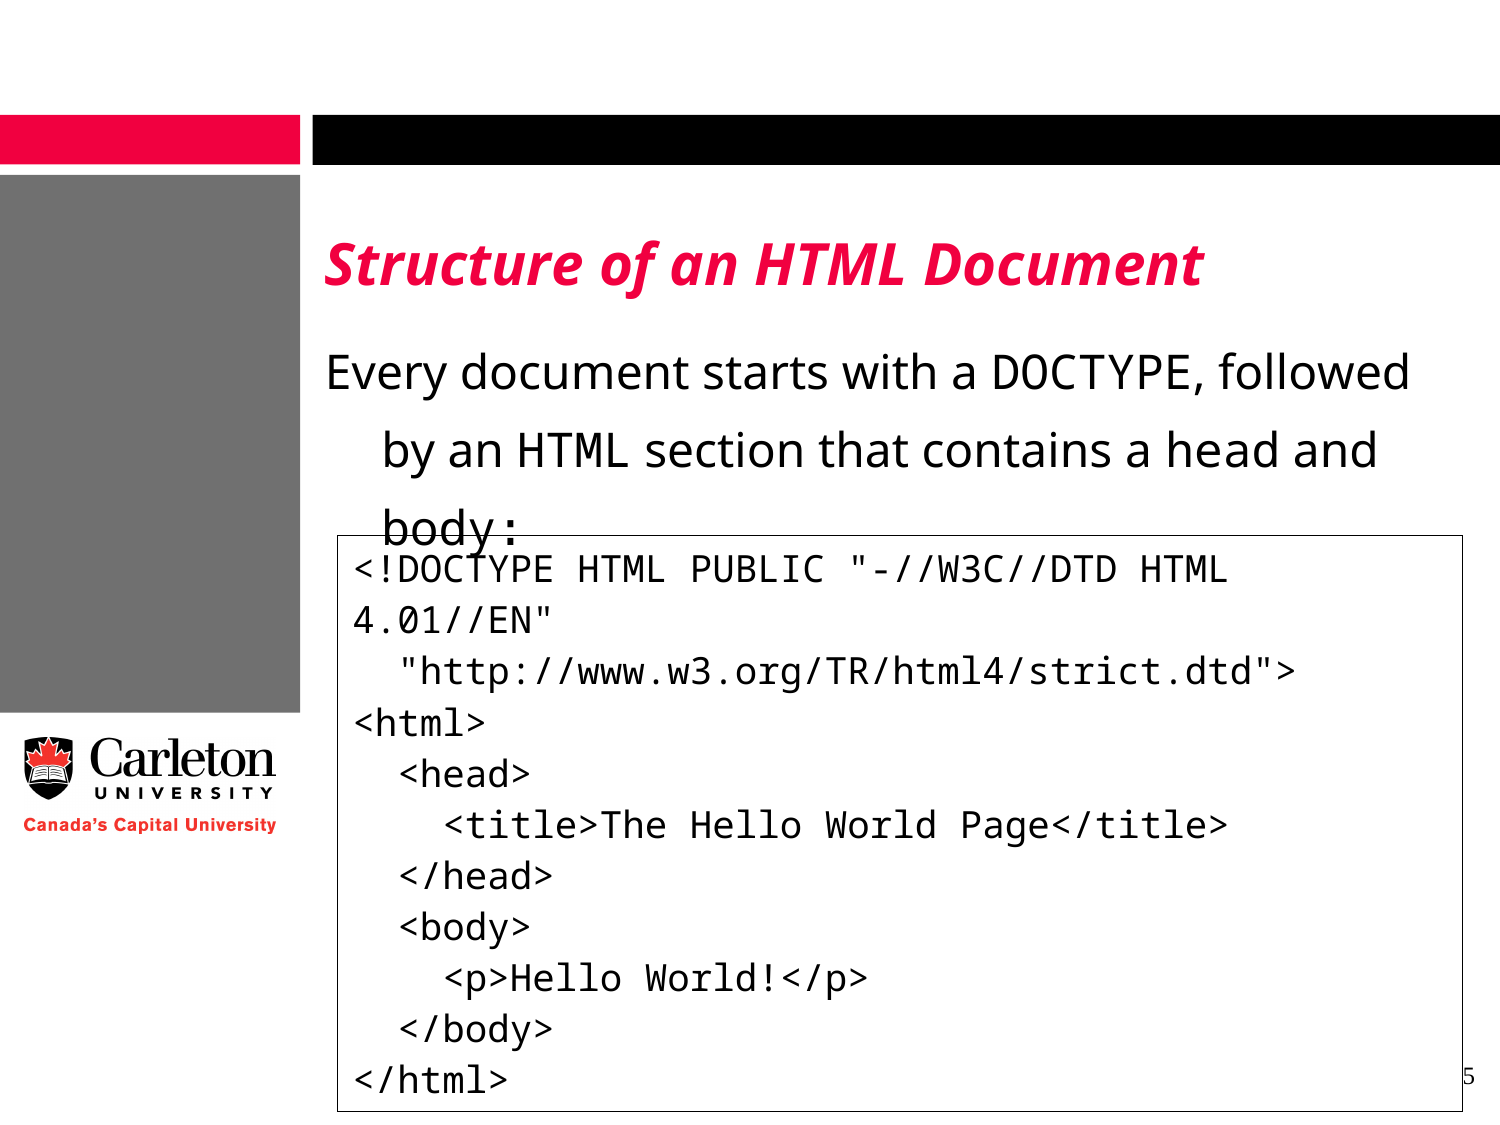

# Structure of an HTML Document
Every document starts with a DOCTYPE, followed by an HTML section that contains a head and body:
<!DOCTYPE HTML PUBLIC "-//W3C//DTD HTML 4.01//EN"
 "http://www.w3.org/TR/html4/strict.dtd">
<html>
 <head>
 <title>The Hello World Page</title>
 </head>
 <body>
 <p>Hello World!</p>
 </body>
</html>
5